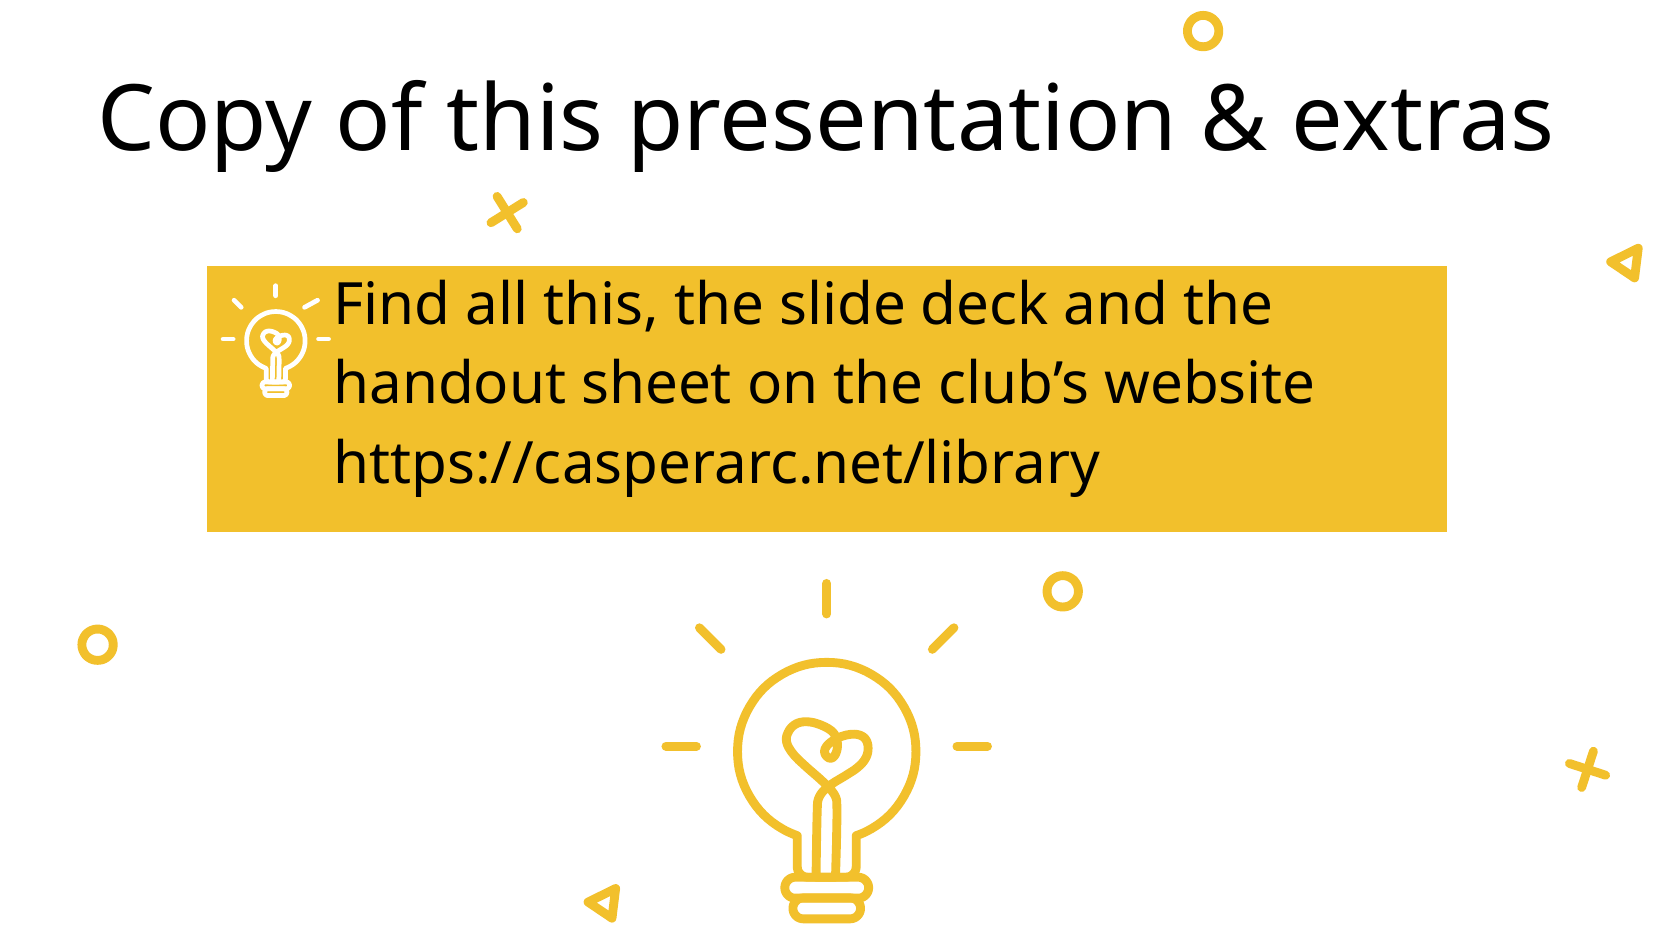

# Copy of this presentation & extras
Find all this, the slide deck and the handout sheet on the club’s website https://casperarc.net/library